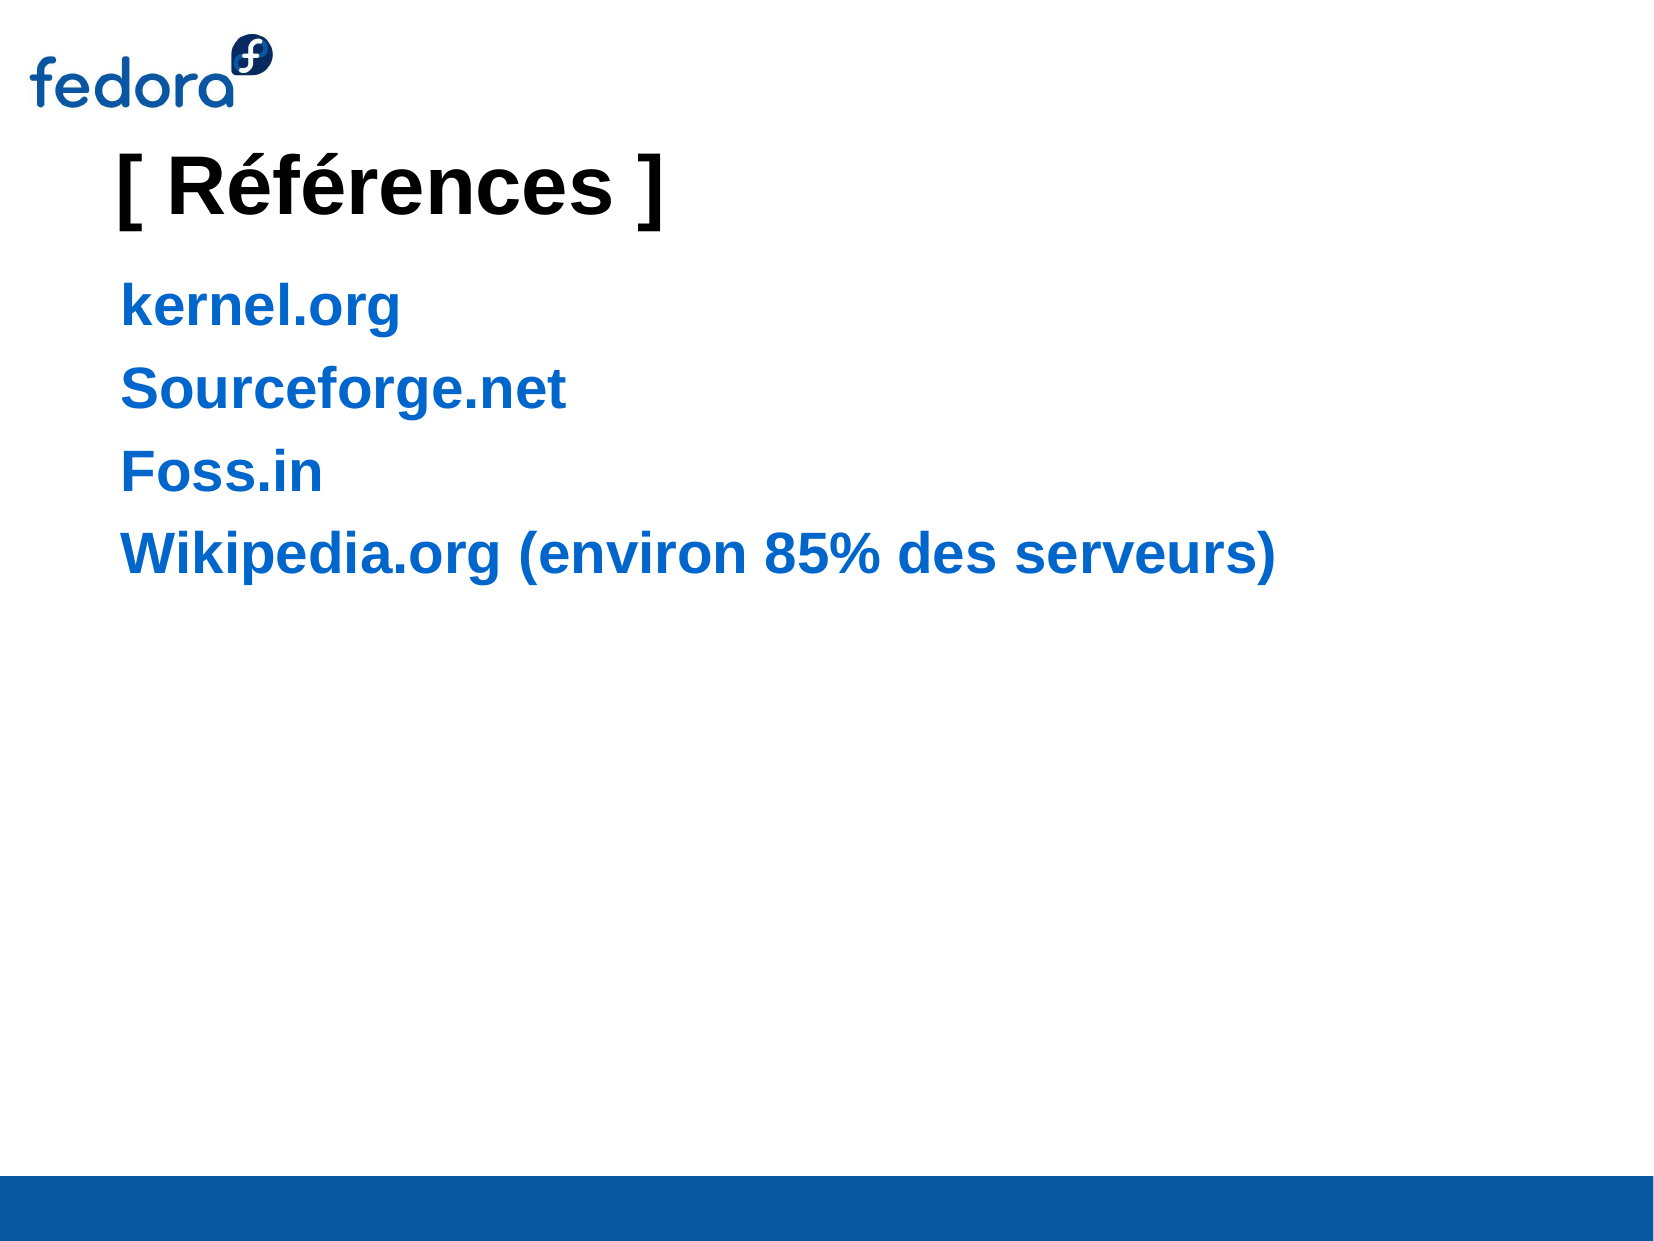

# [ Références ]
kernel.org
Sourceforge.net
Foss.in
Wikipedia.org (environ 85% des serveurs)